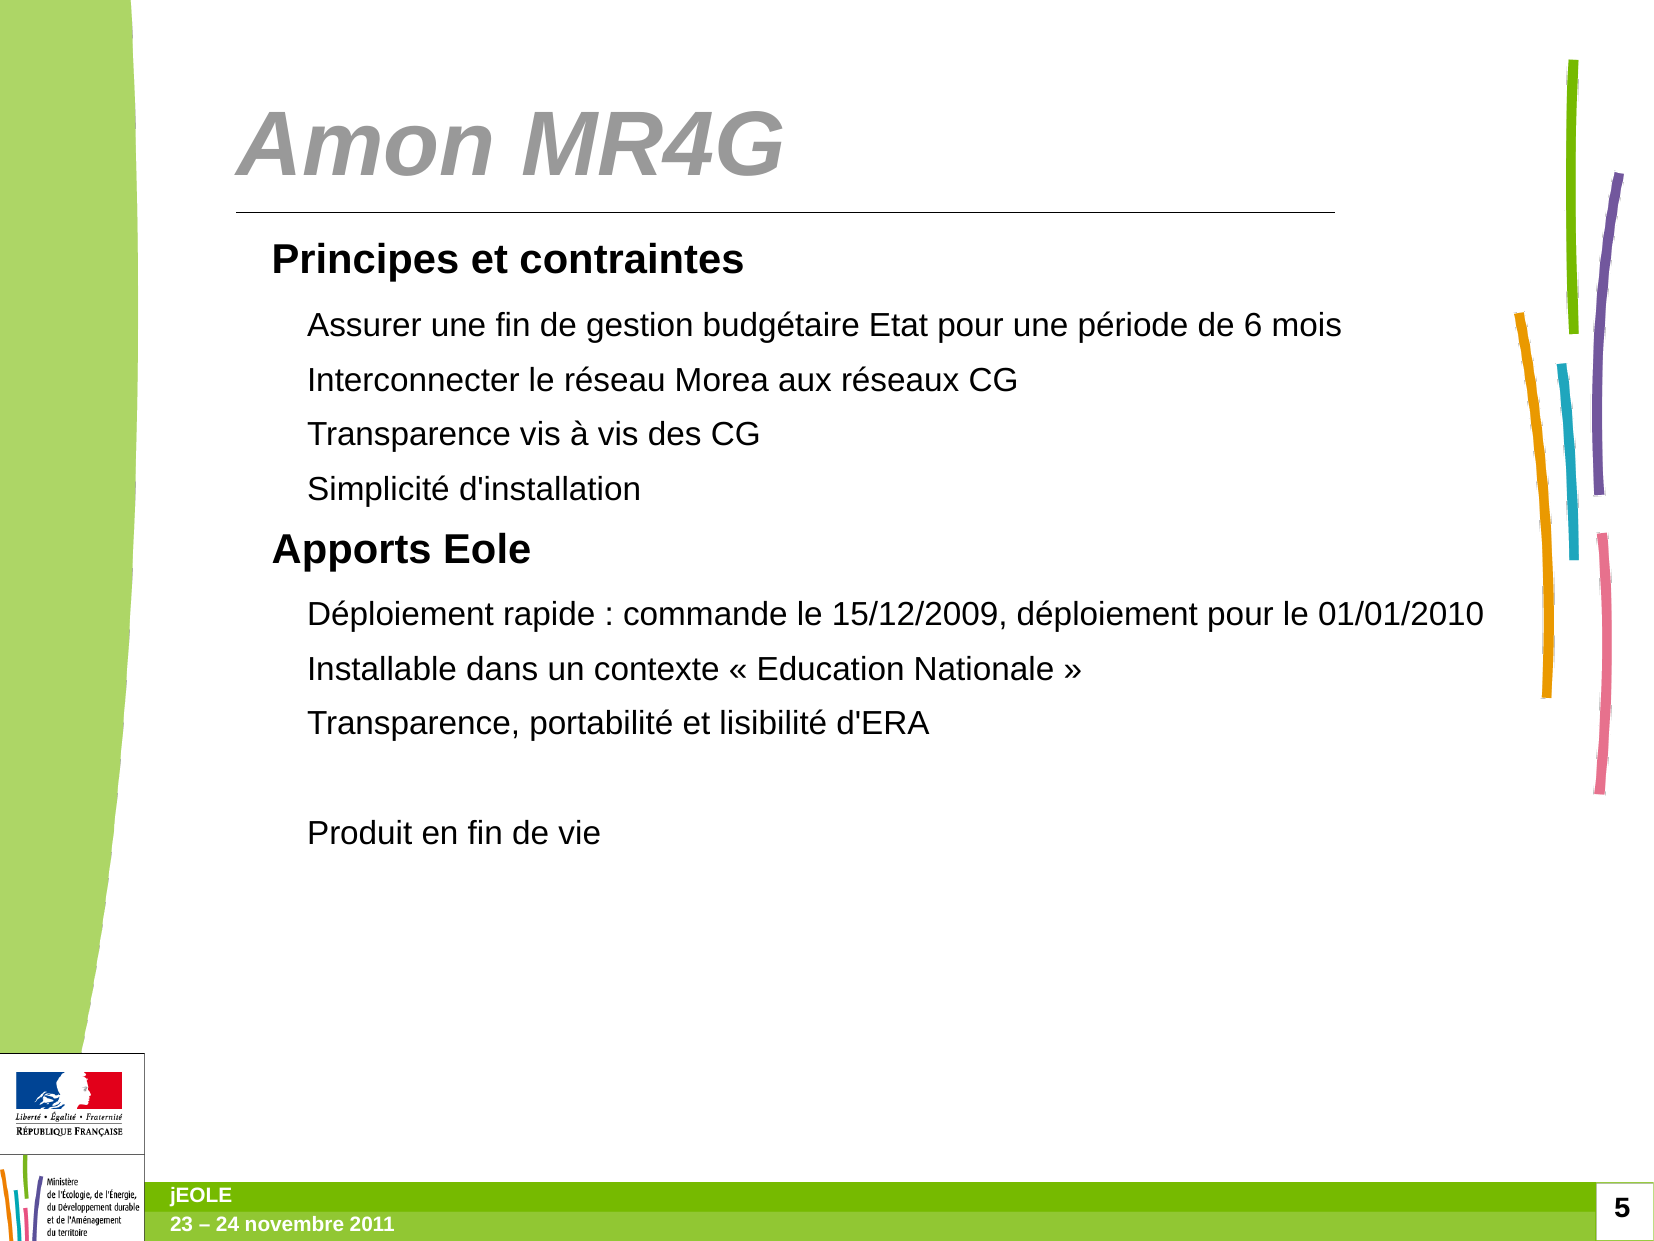

# Amon MR4G
Principes et contraintes
Assurer une fin de gestion budgétaire Etat pour une période de 6 mois
Interconnecter le réseau Morea aux réseaux CG
Transparence vis à vis des CG
Simplicité d'installation
Apports Eole
Déploiement rapide : commande le 15/12/2009, déploiement pour le 01/01/2010
Installable dans un contexte « Education Nationale »
Transparence, portabilité et lisibilité d'ERA
Produit en fin de vie
5
Journées EOLE octobre 2010